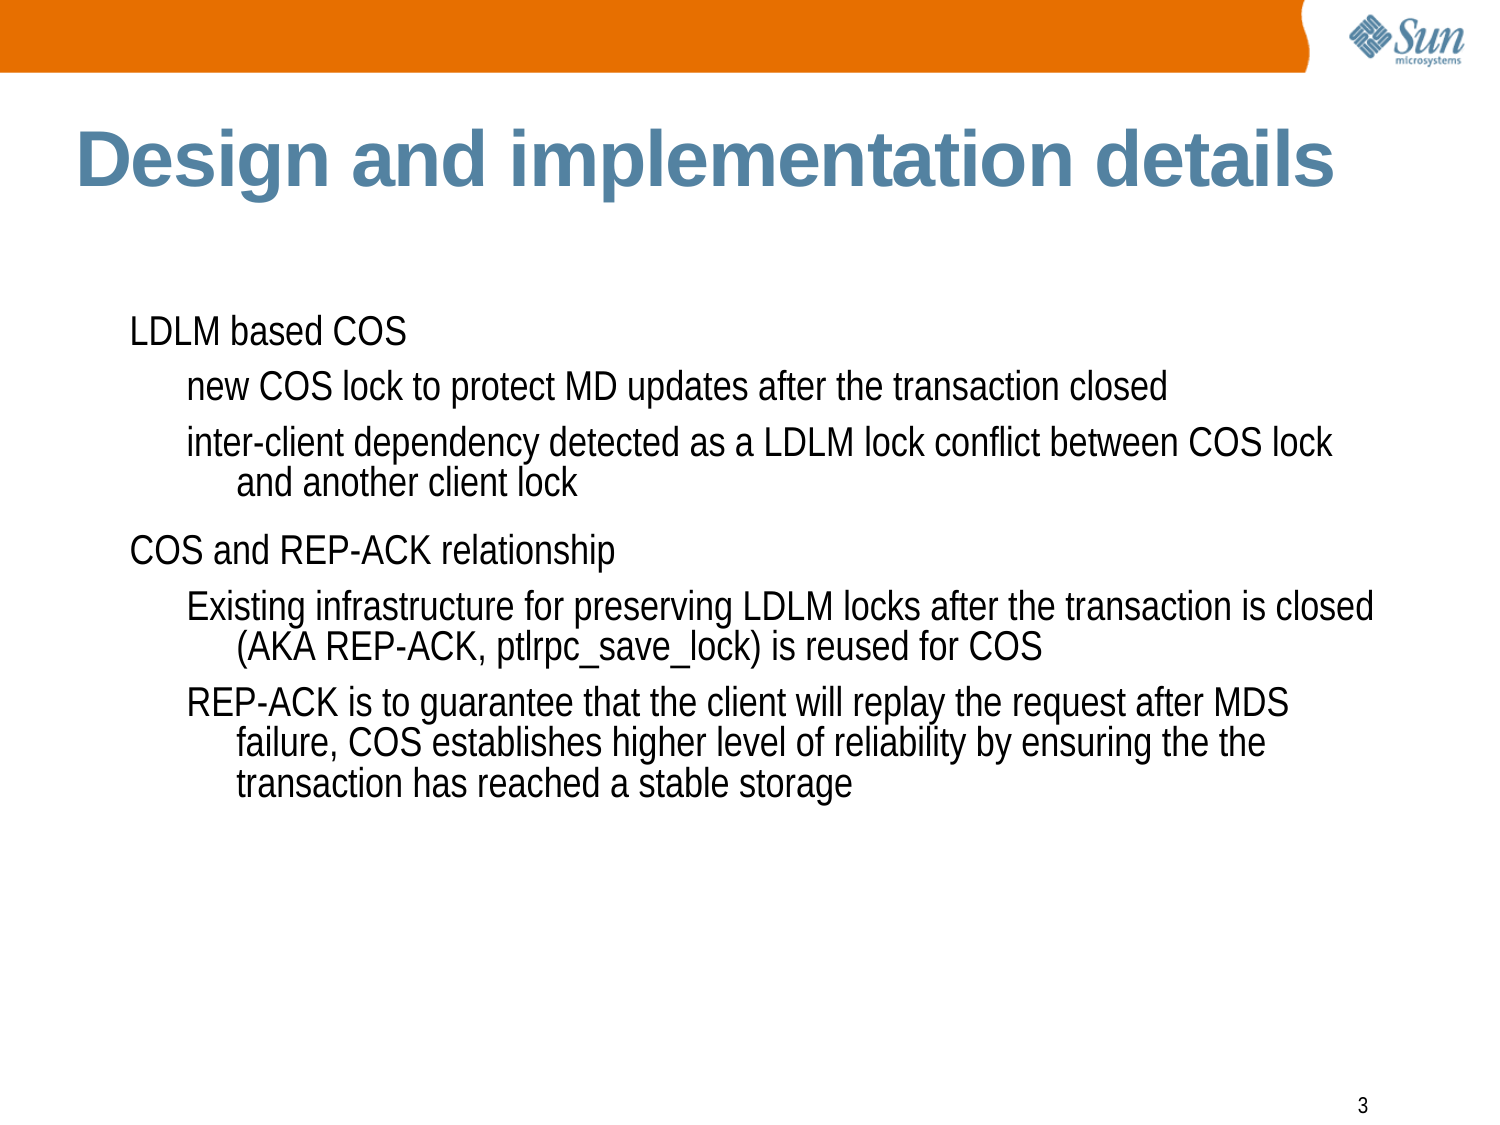

# Design and implementation details
LDLM based COS
new COS lock to protect MD updates after the transaction closed
inter-client dependency detected as a LDLM lock conflict between COS lock and another client lock
COS and REP-ACK relationship
Existing infrastructure for preserving LDLM locks after the transaction is closed (AKA REP-ACK, ptlrpc_save_lock) is reused for COS
REP-ACK is to guarantee that the client will replay the request after MDS failure, COS establishes higher level of reliability by ensuring the the transaction has reached a stable storage